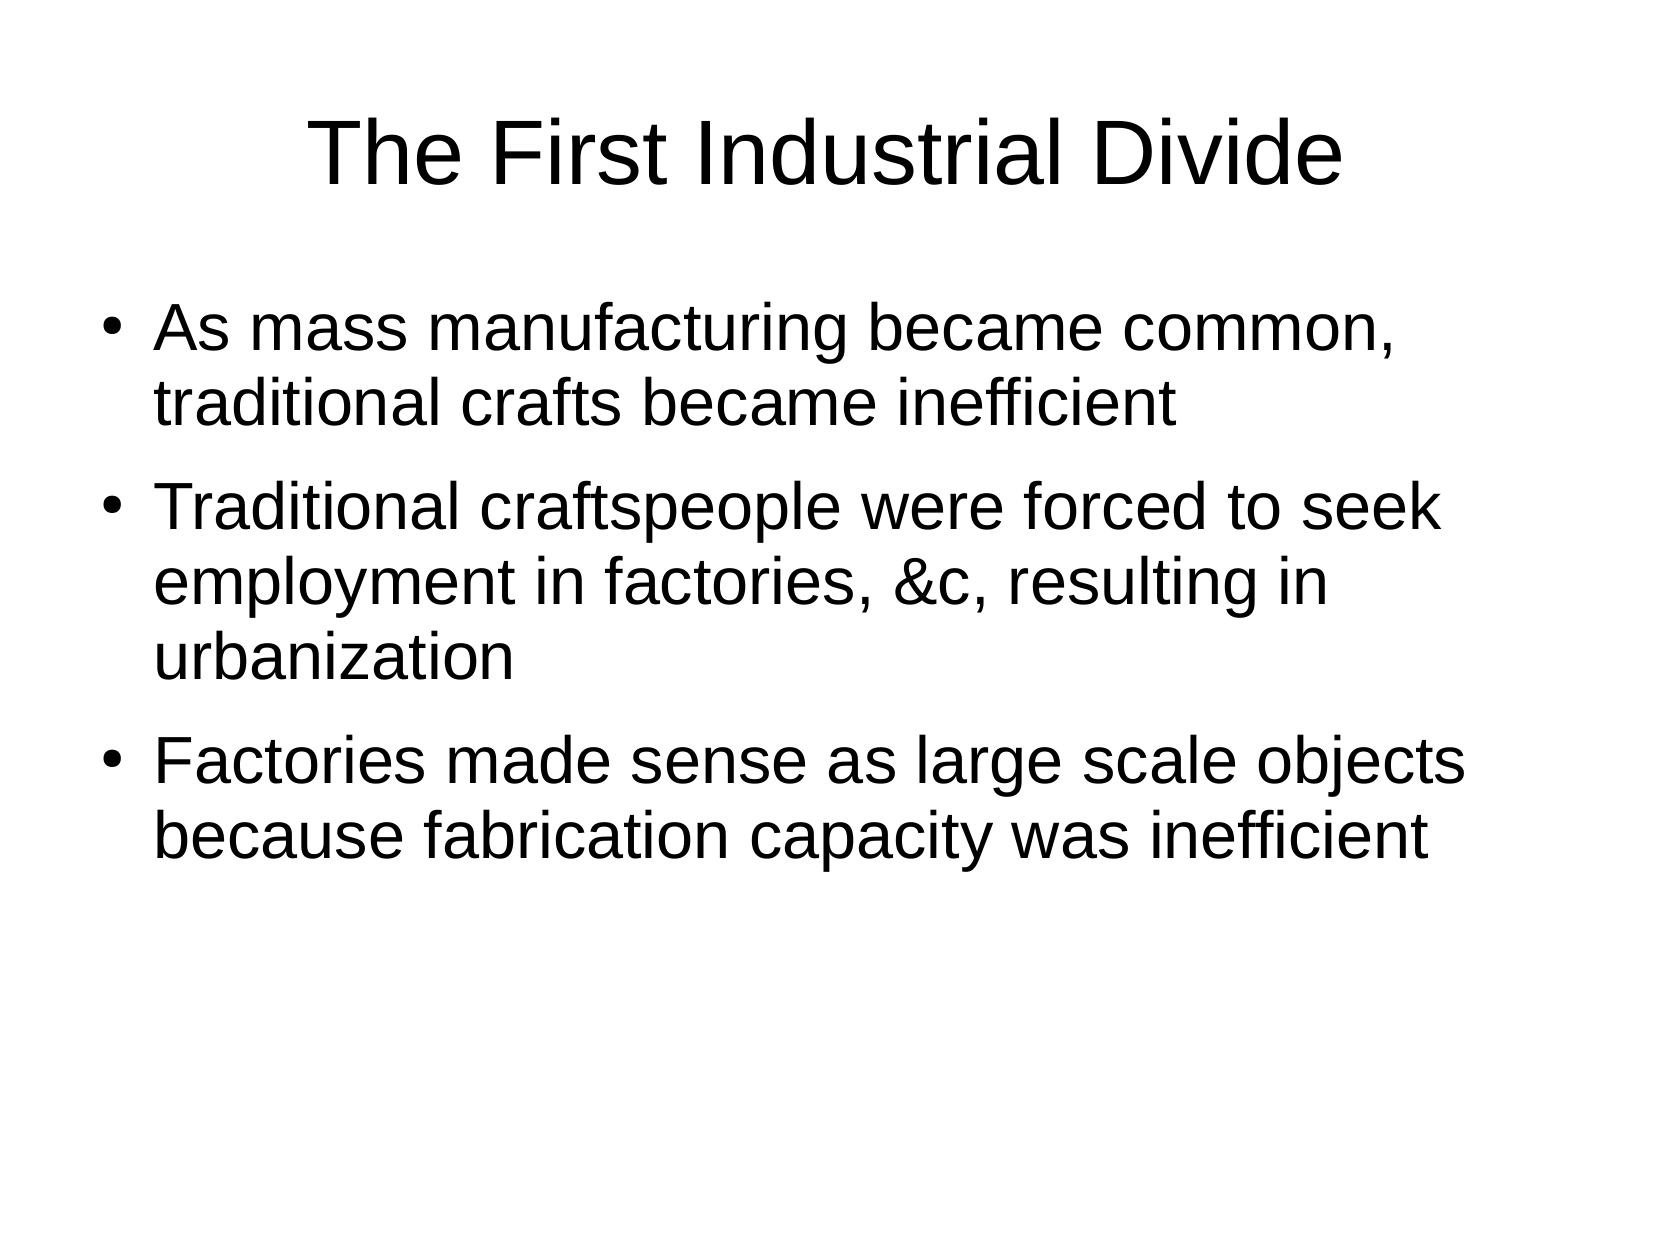

# The First Industrial Divide
As mass manufacturing became common, traditional crafts became inefficient
Traditional craftspeople were forced to seek employment in factories, &c, resulting in urbanization
Factories made sense as large scale objects because fabrication capacity was inefficient